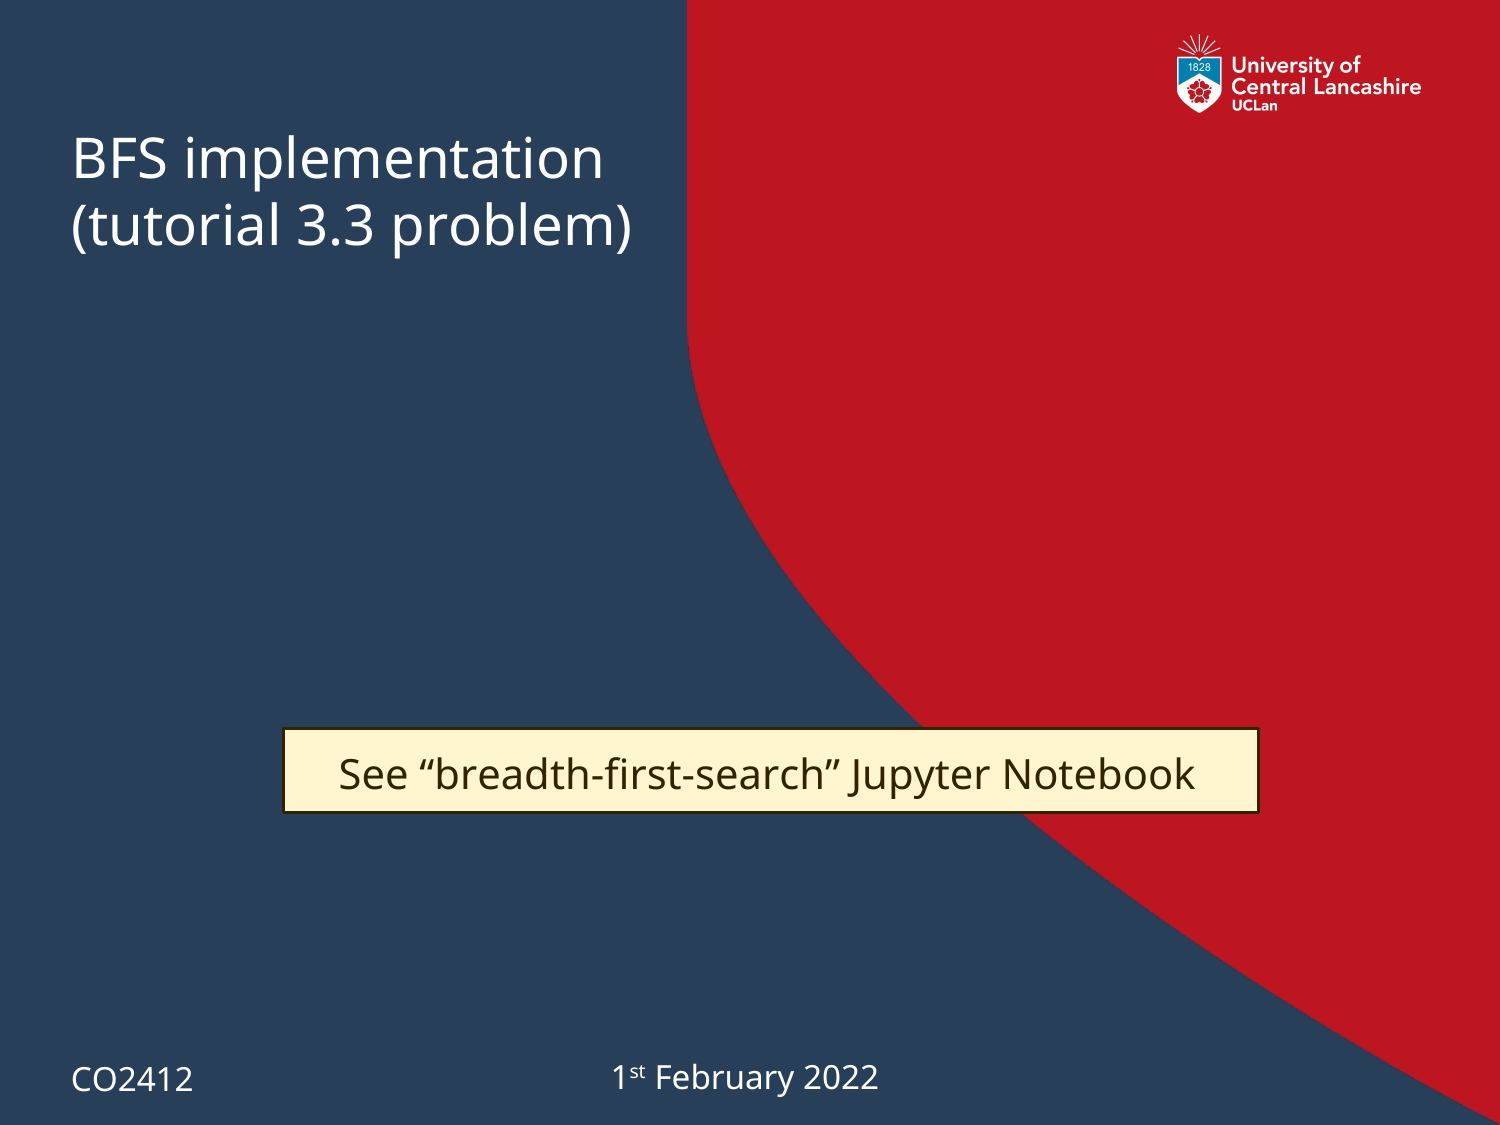

BFS implementation
(tutorial 3.3 problem)
See “breadth-first-search” Jupyter Notebook